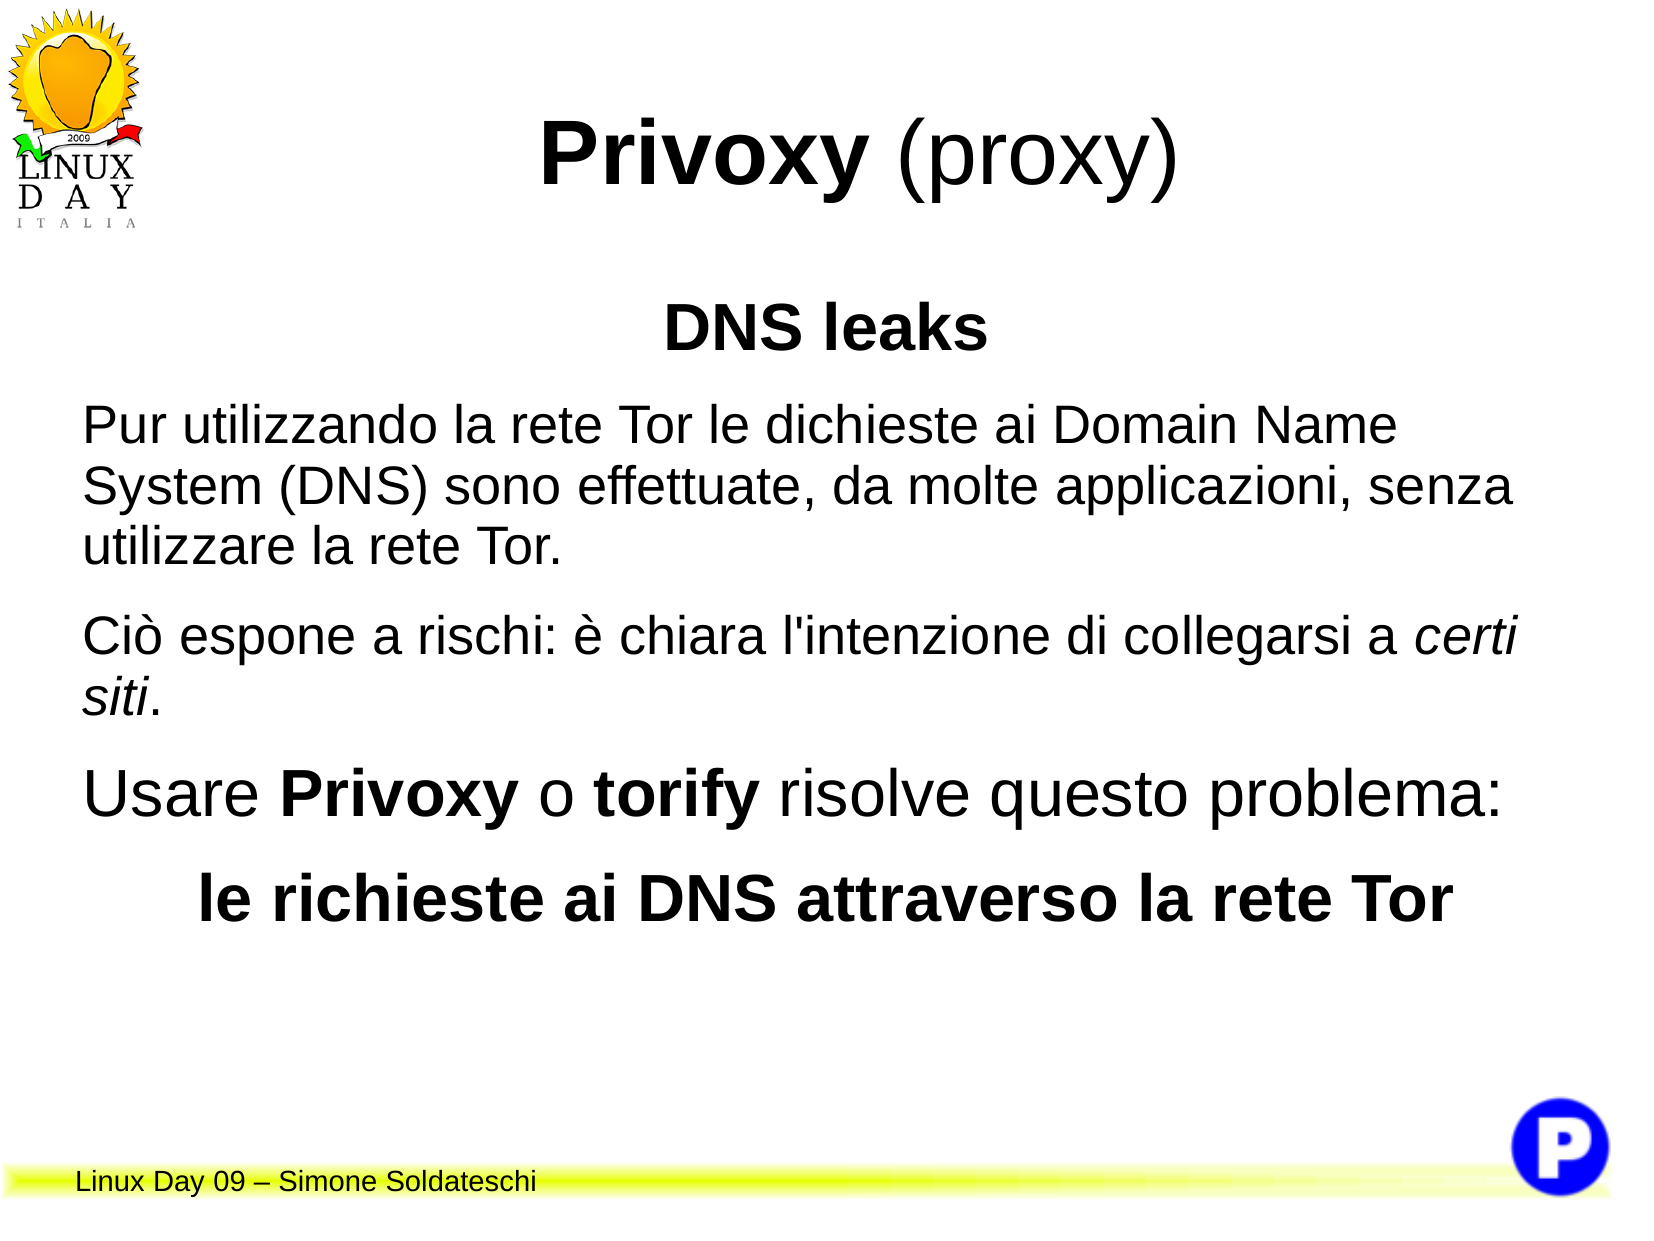

# Privoxy (proxy)
DNS leaks
Pur utilizzando la rete Tor le dichieste ai Domain Name System (DNS) sono effettuate, da molte applicazioni, senza utilizzare la rete Tor.
Ciò espone a rischi: è chiara l'intenzione di collegarsi a certi siti.
Usare Privoxy o torify risolve questo problema:
le richieste ai DNS attraverso la rete Tor